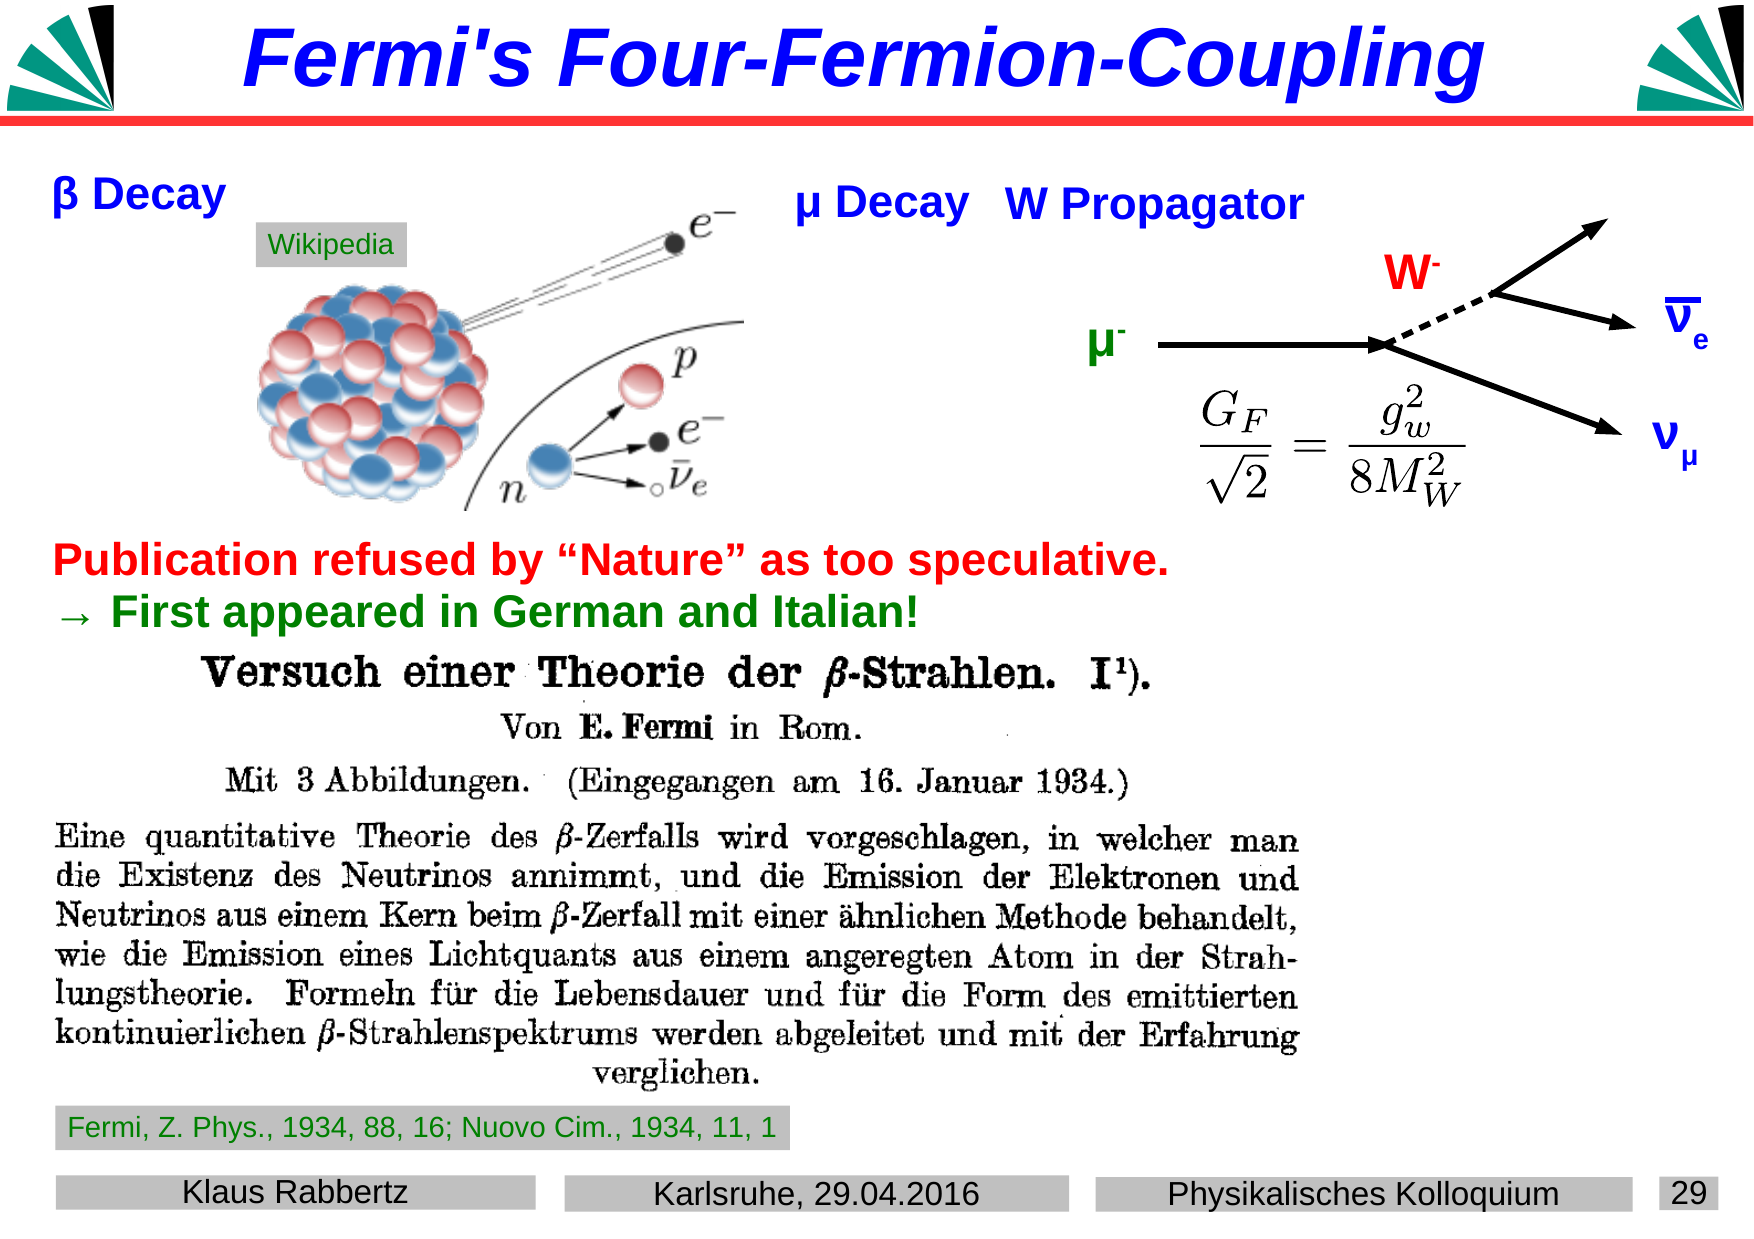

# Fermi's Four-Fermion-Coupling
β Decay
μ Decay
W Propagator
Wikipedia
W-
νe
μ-
νμ
Publication refused by “Nature” as too speculative.
→ First appeared in German and Italian!
Fermi, Z. Phys., 1934, 88, 16; Nuovo Cim., 1934, 11, 1